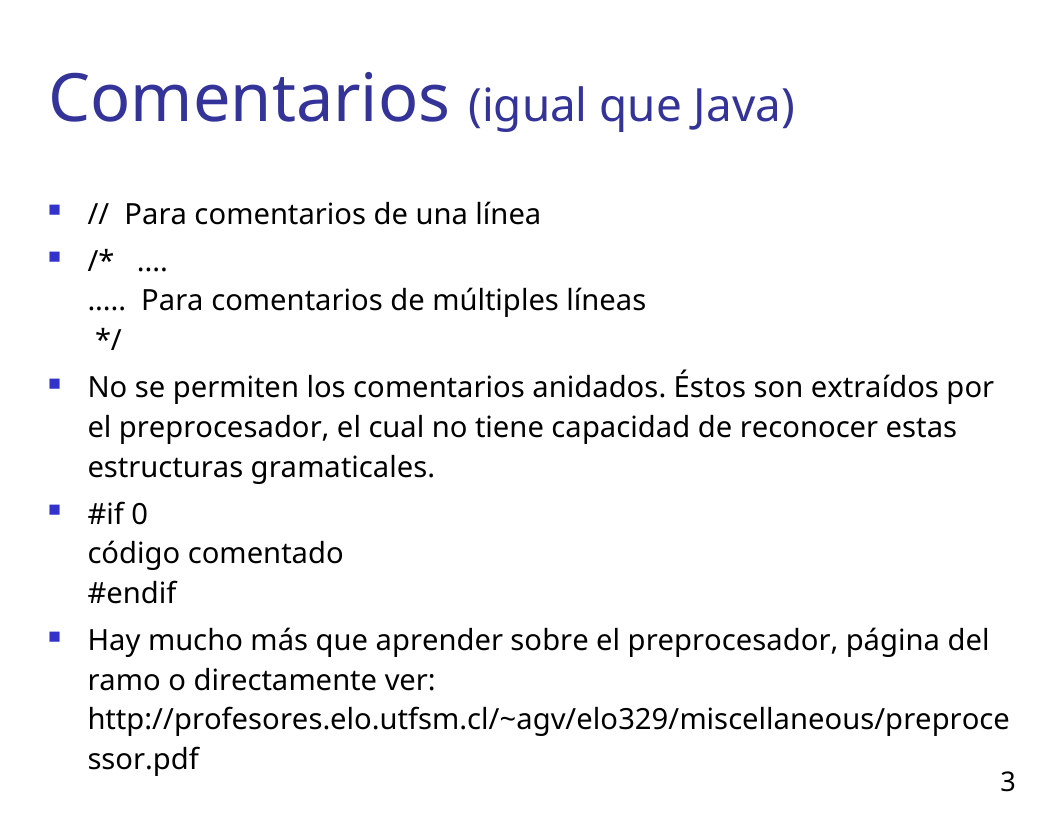

# Comentarios (igual que Java)
// Para comentarios de una línea
/* ....
..... Para comentarios de múltiples líneas
 */
No se permiten los comentarios anidados. Éstos son extraídos por el preprocesador, el cual no tiene capacidad de reconocer estas estructuras gramaticales.
#if 0
código comentado
#endif
Hay mucho más que aprender sobre el preprocesador, página del ramo o directamente ver: http://profesores.elo.utfsm.cl/~agv/elo329/miscellaneous/preprocessor.pdf
3